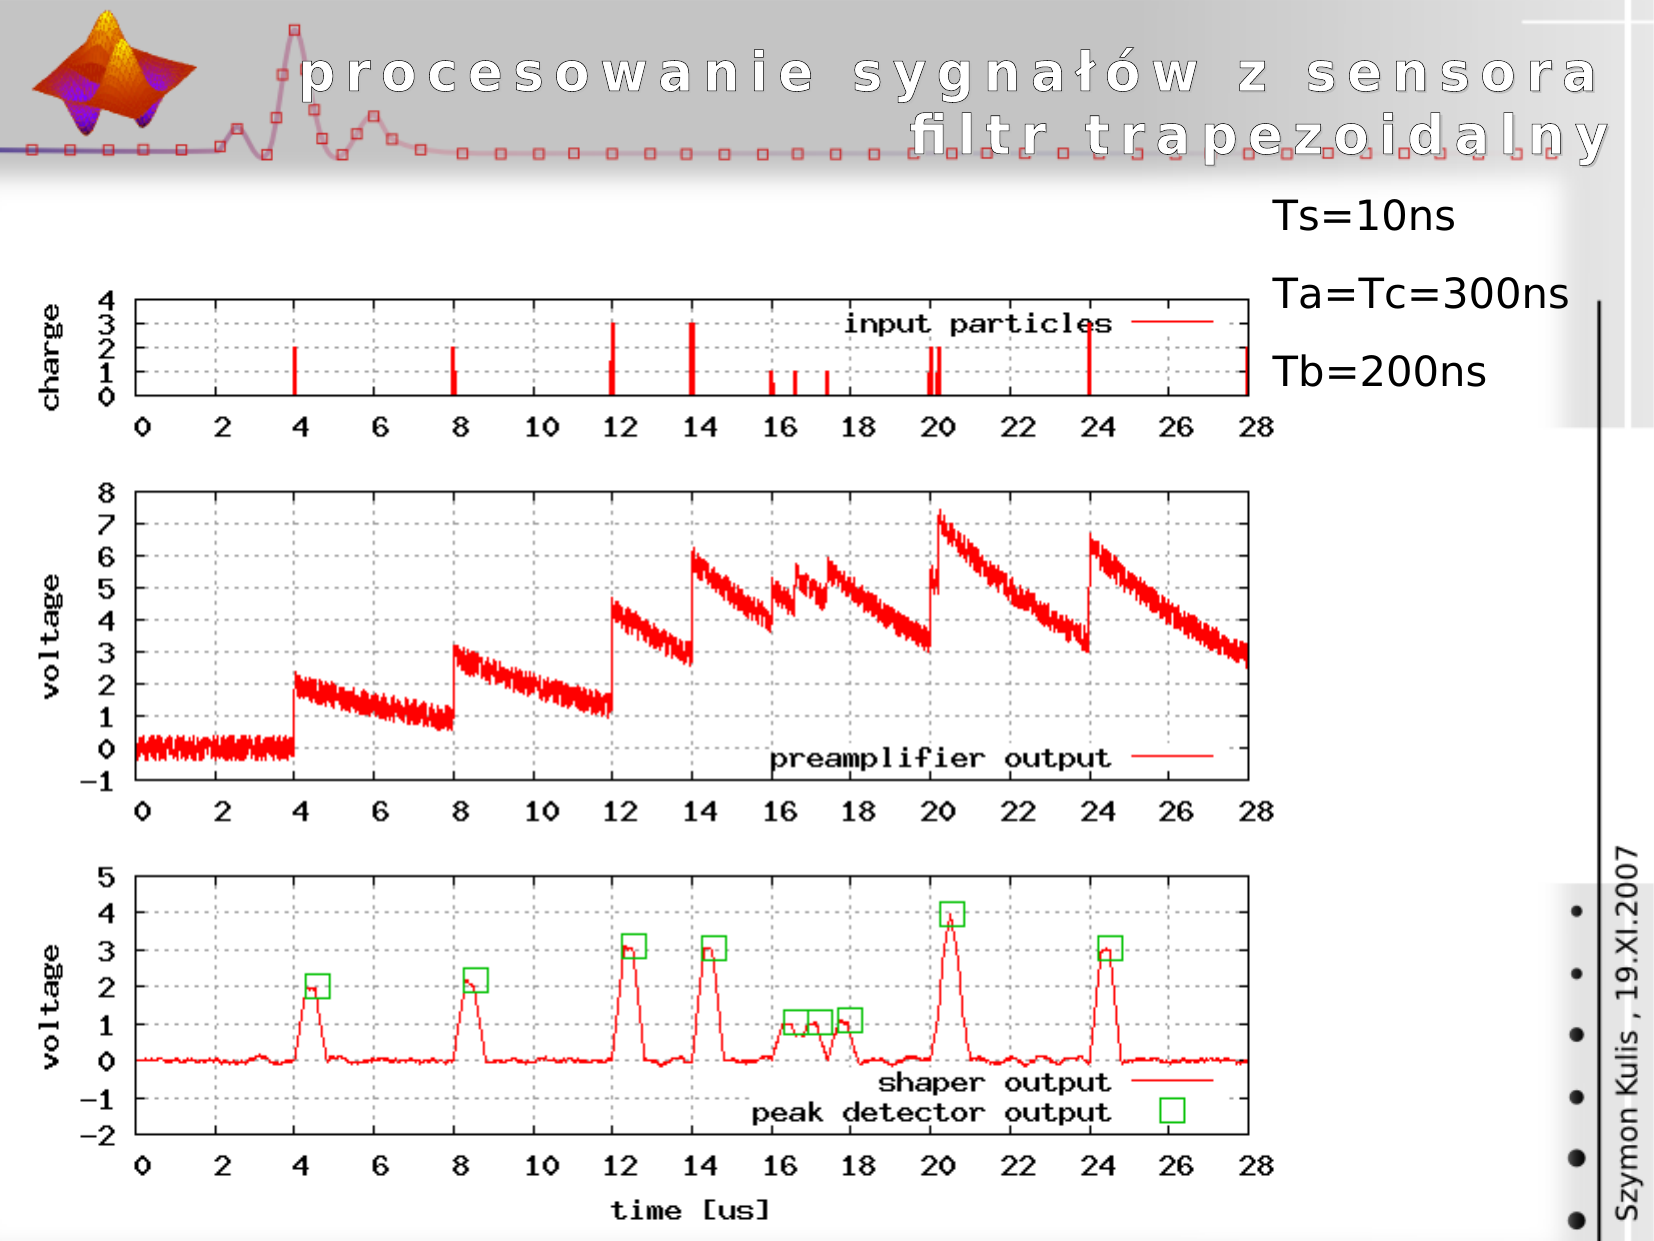

# procesowanie sygnałów z sensora filtr trapezoidalny
Ts=10ns
Ta=Tc=300ns
Tb=200ns